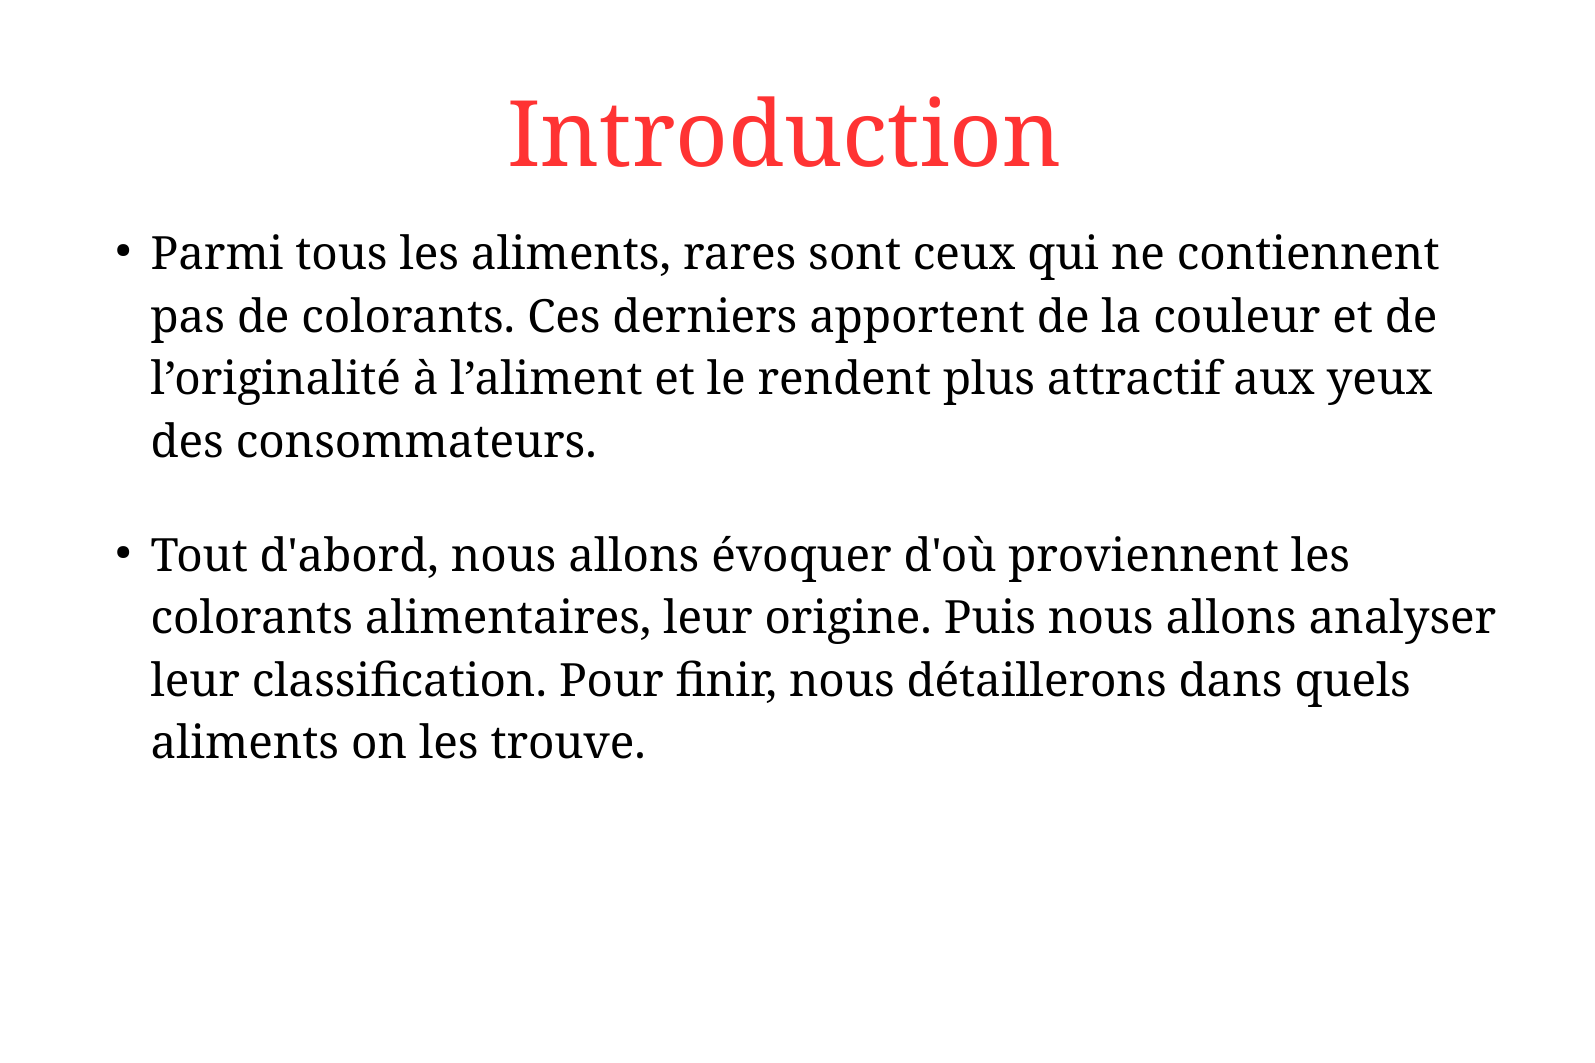

Parmi tous les aliments, rares sont ceux qui ne contiennent pas de colorants. Ces derniers apportent de la couleur et de l’originalité à l’aliment et le rendent plus attractif aux yeux des consommateurs.
Tout d'abord, nous allons évoquer d'où proviennent les colorants alimentaires, leur origine. Puis nous allons analyser leur classification. Pour finir, nous détaillerons dans quels aliments on les trouve.
# Introduction